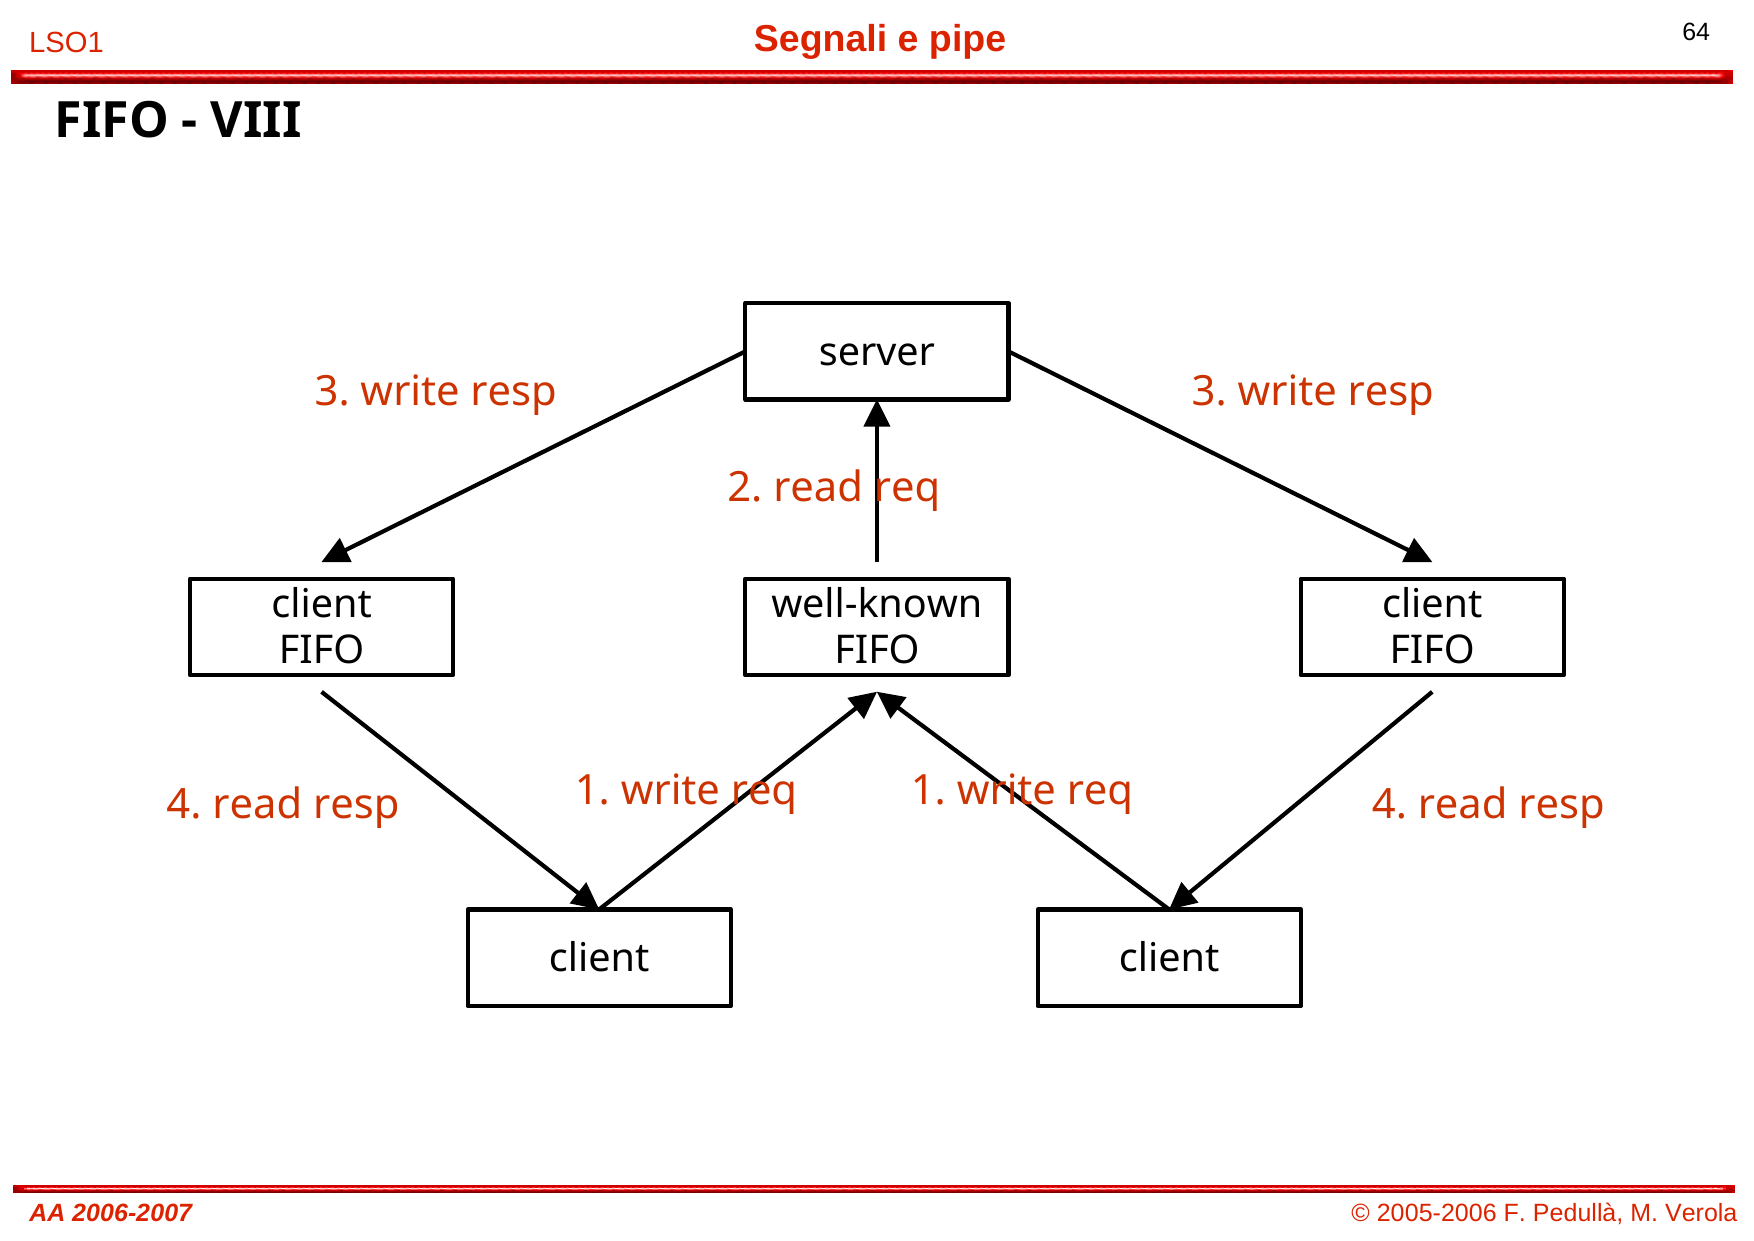

# FIFO - VIII
server
3. write resp
3. write resp
2. read req
client
FIFO
well-known
FIFO
client
FIFO
1. write req
1. write req
4. read resp
4. read resp
client
client